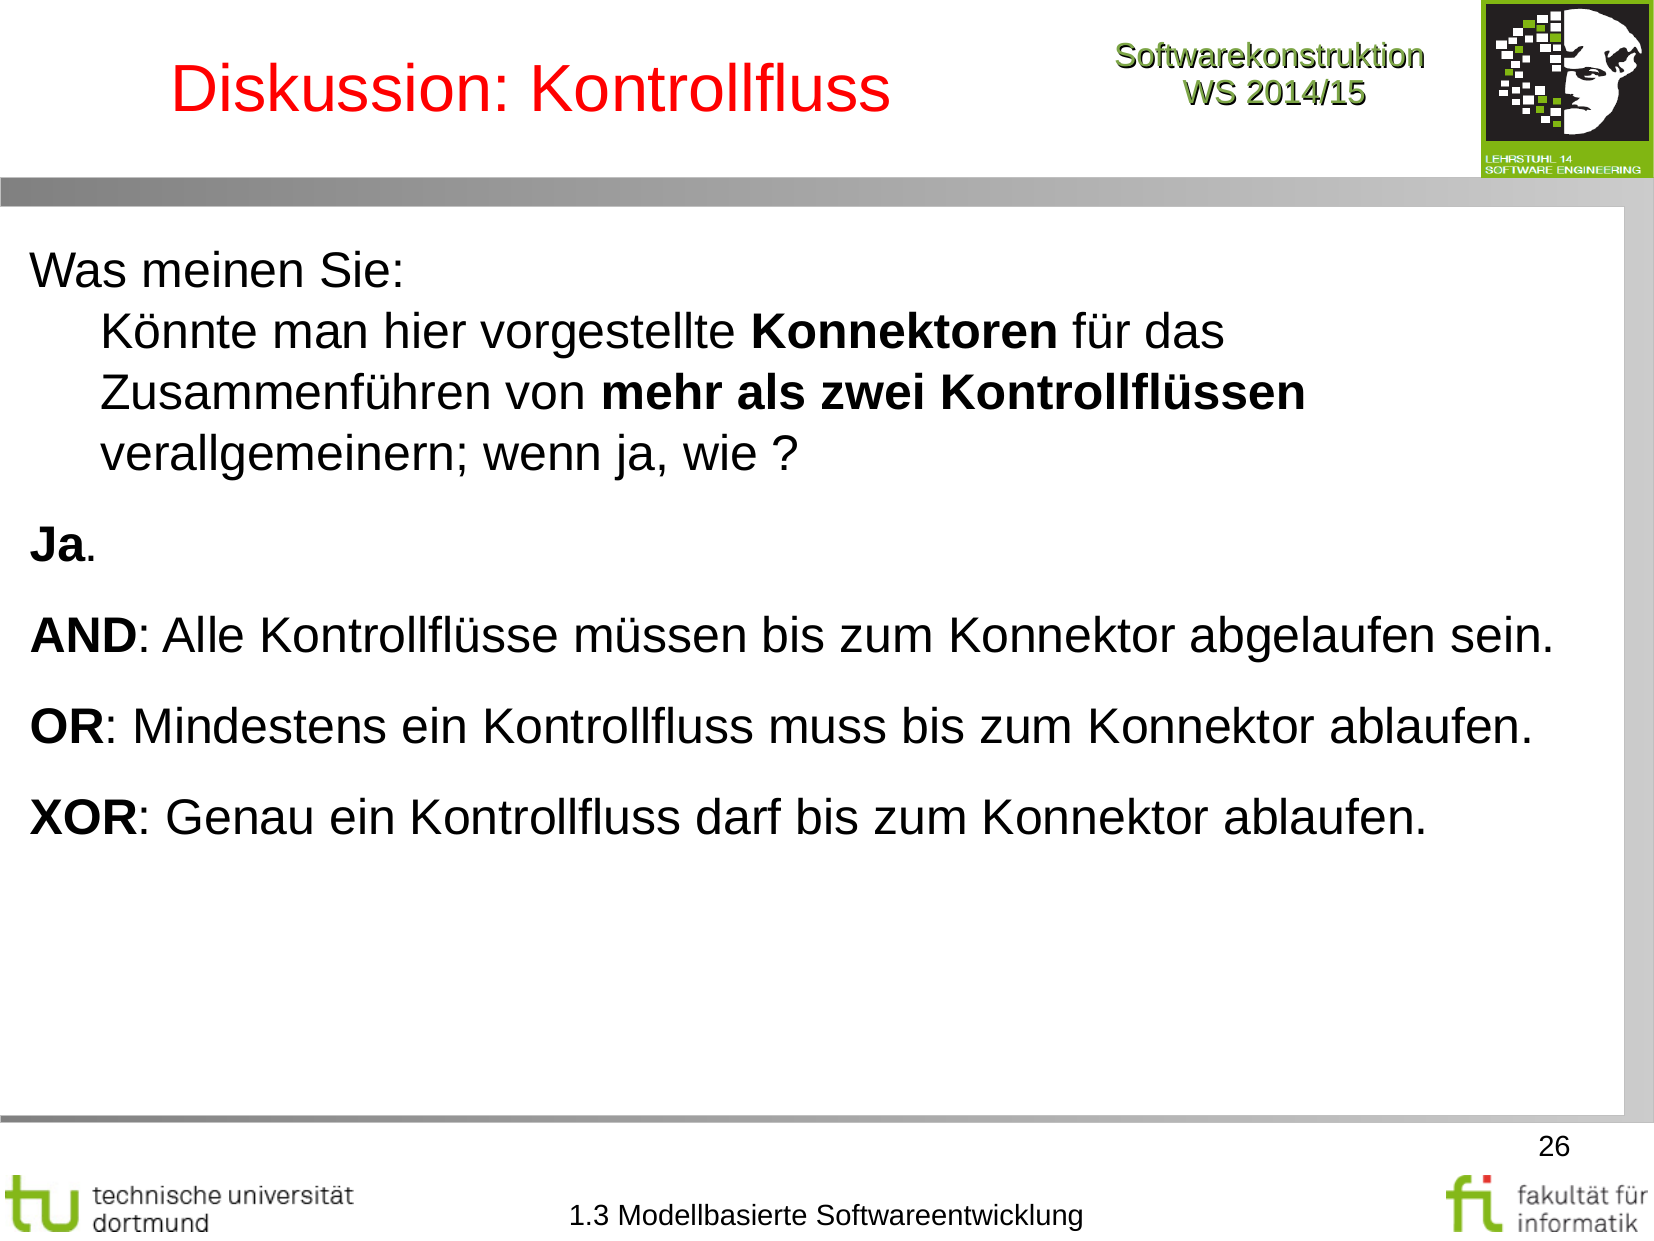

# Diskussion: Kontrollfluss
Was meinen Sie:
Könnte man hier vorgestellte Konnektoren für das Zusammenführen von mehr als zwei Kontrollflüssen verallgemeinern; wenn ja, wie ?
Ja.
AND: Alle Kontrollflüsse müssen bis zum Konnektor abgelaufen sein.
OR: Mindestens ein Kontrollfluss muss bis zum Konnektor ablaufen.
XOR: Genau ein Kontrollfluss darf bis zum Konnektor ablaufen.
26
1.3 Modellbasierte Softwareentwicklung